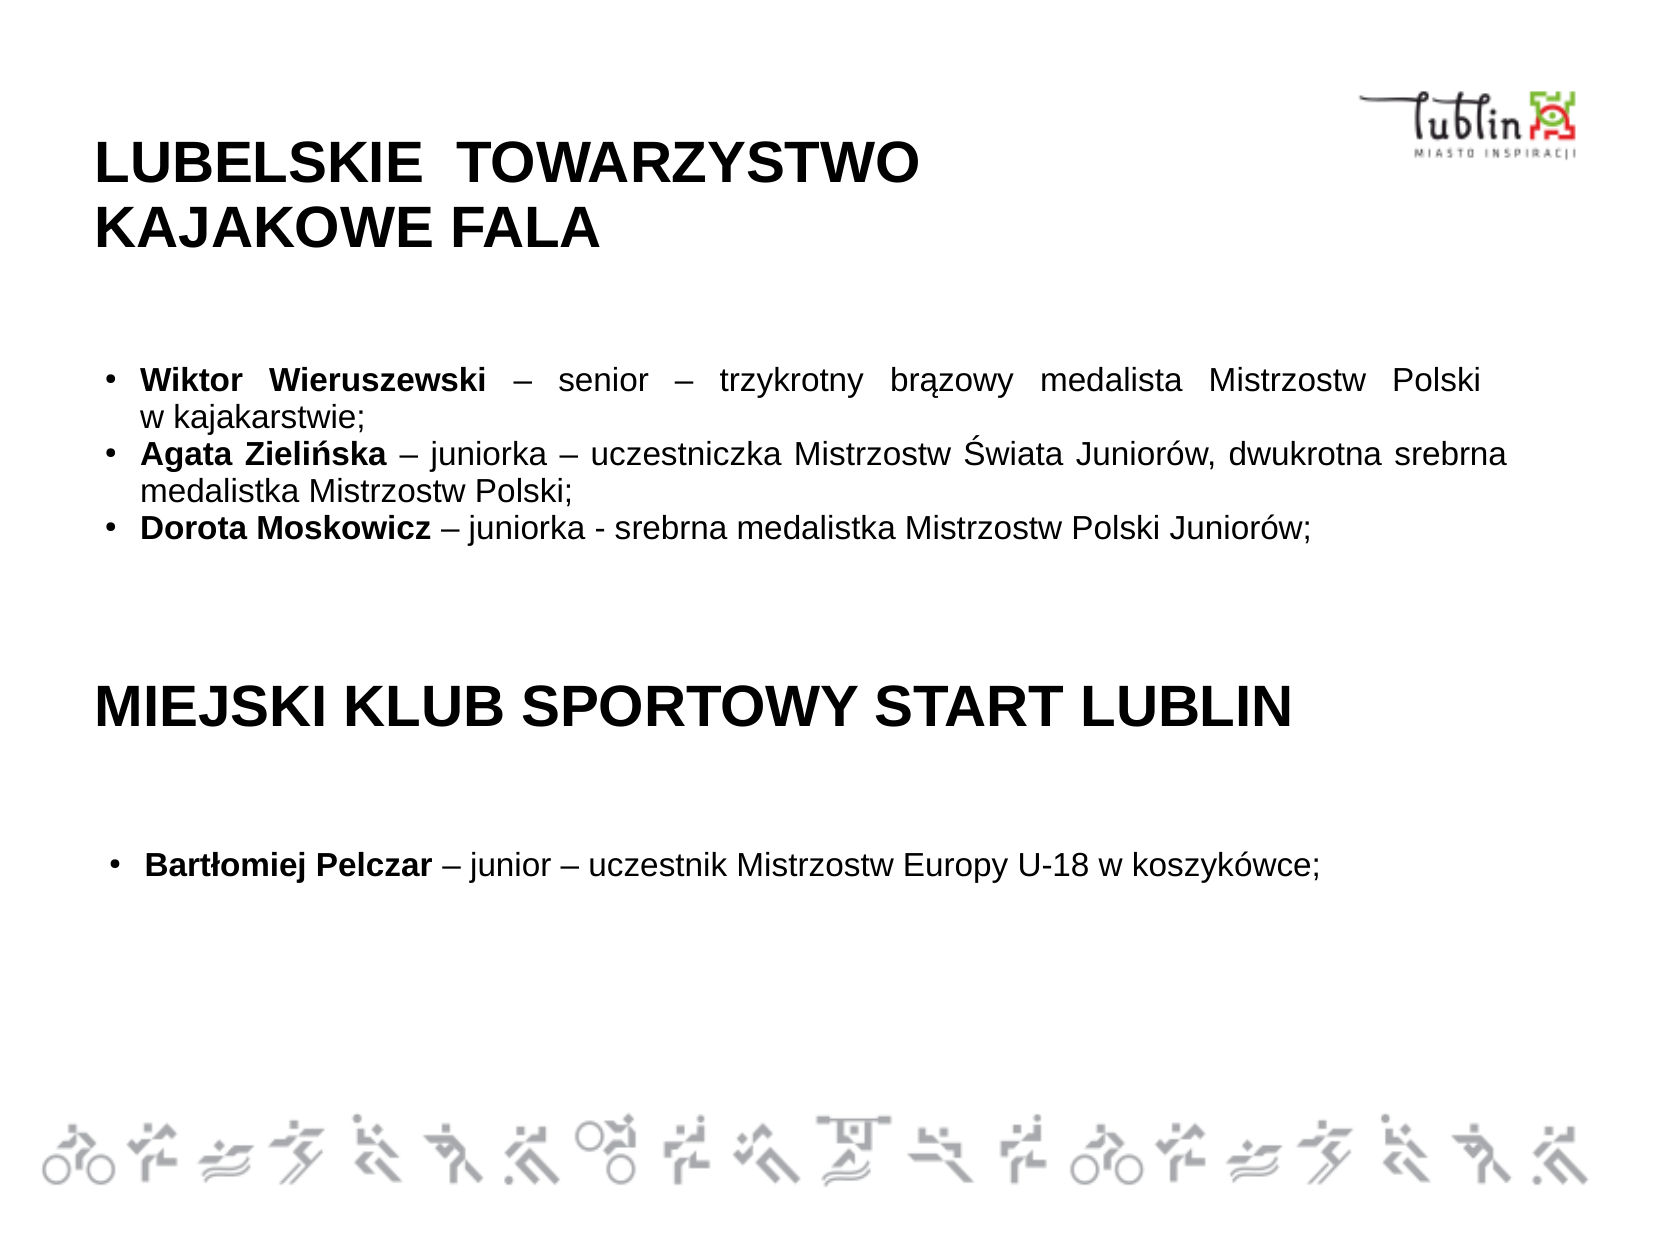

#
LUBELSKIE TOWARZYSTWO KAJAKOWE FALA
Wiktor Wieruszewski – senior – trzykrotny brązowy medalista Mistrzostw Polski
w kajakarstwie;
Agata Zielińska – juniorka – uczestniczka Mistrzostw Świata Juniorów, dwukrotna srebrna medalistka Mistrzostw Polski;
Dorota Moskowicz – juniorka - srebrna medalistka Mistrzostw Polski Juniorów;
MIEJSKI KLUB SPORTOWY START LUBLIN
Bartłomiej Pelczar – junior – uczestnik Mistrzostw Europy U-18 w koszykówce;